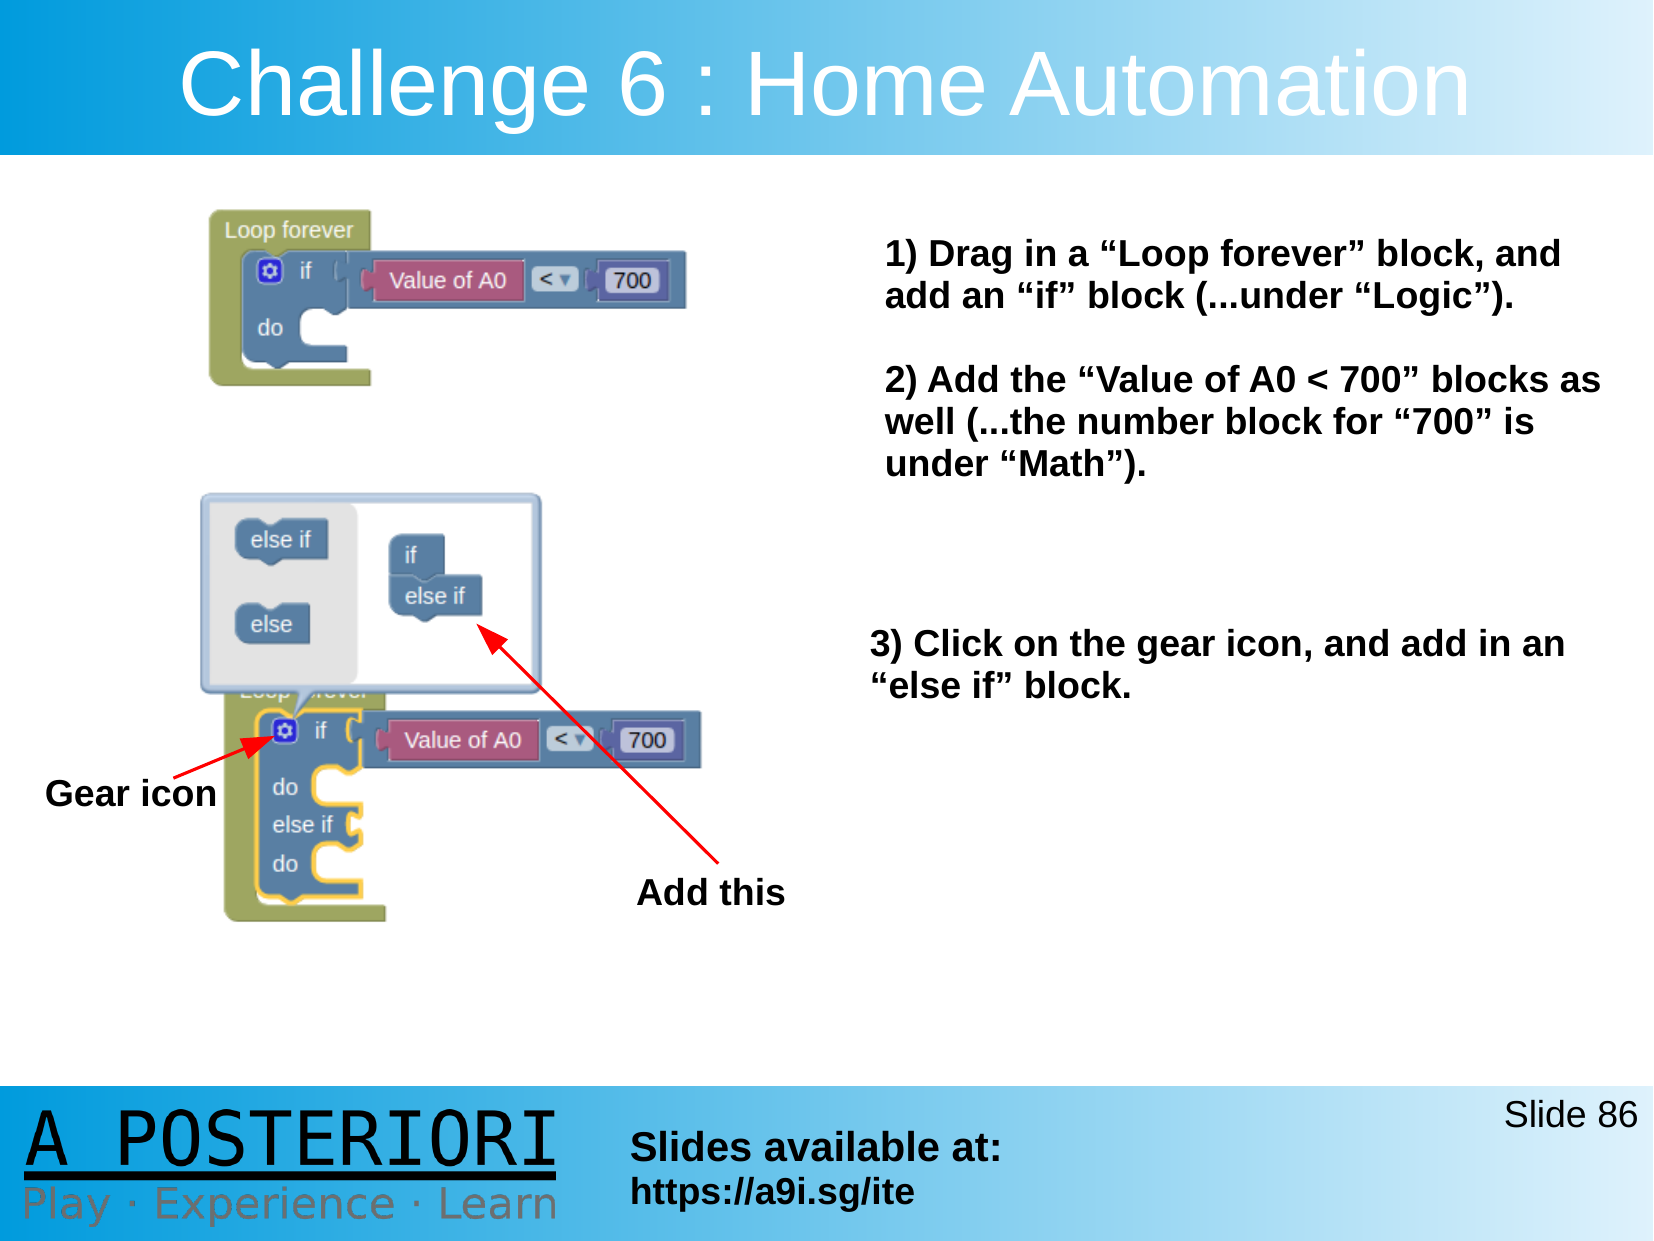

# Challenge 6 : Home Automation
1) Drag in a “Loop forever” block, and add an “if” block (...under “Logic”).
2) Add the “Value of A0 < 700” blocks as well (...the number block for “700” is under “Math”).
3) Click on the gear icon, and add in an “else if” block.
Gear icon
Add this